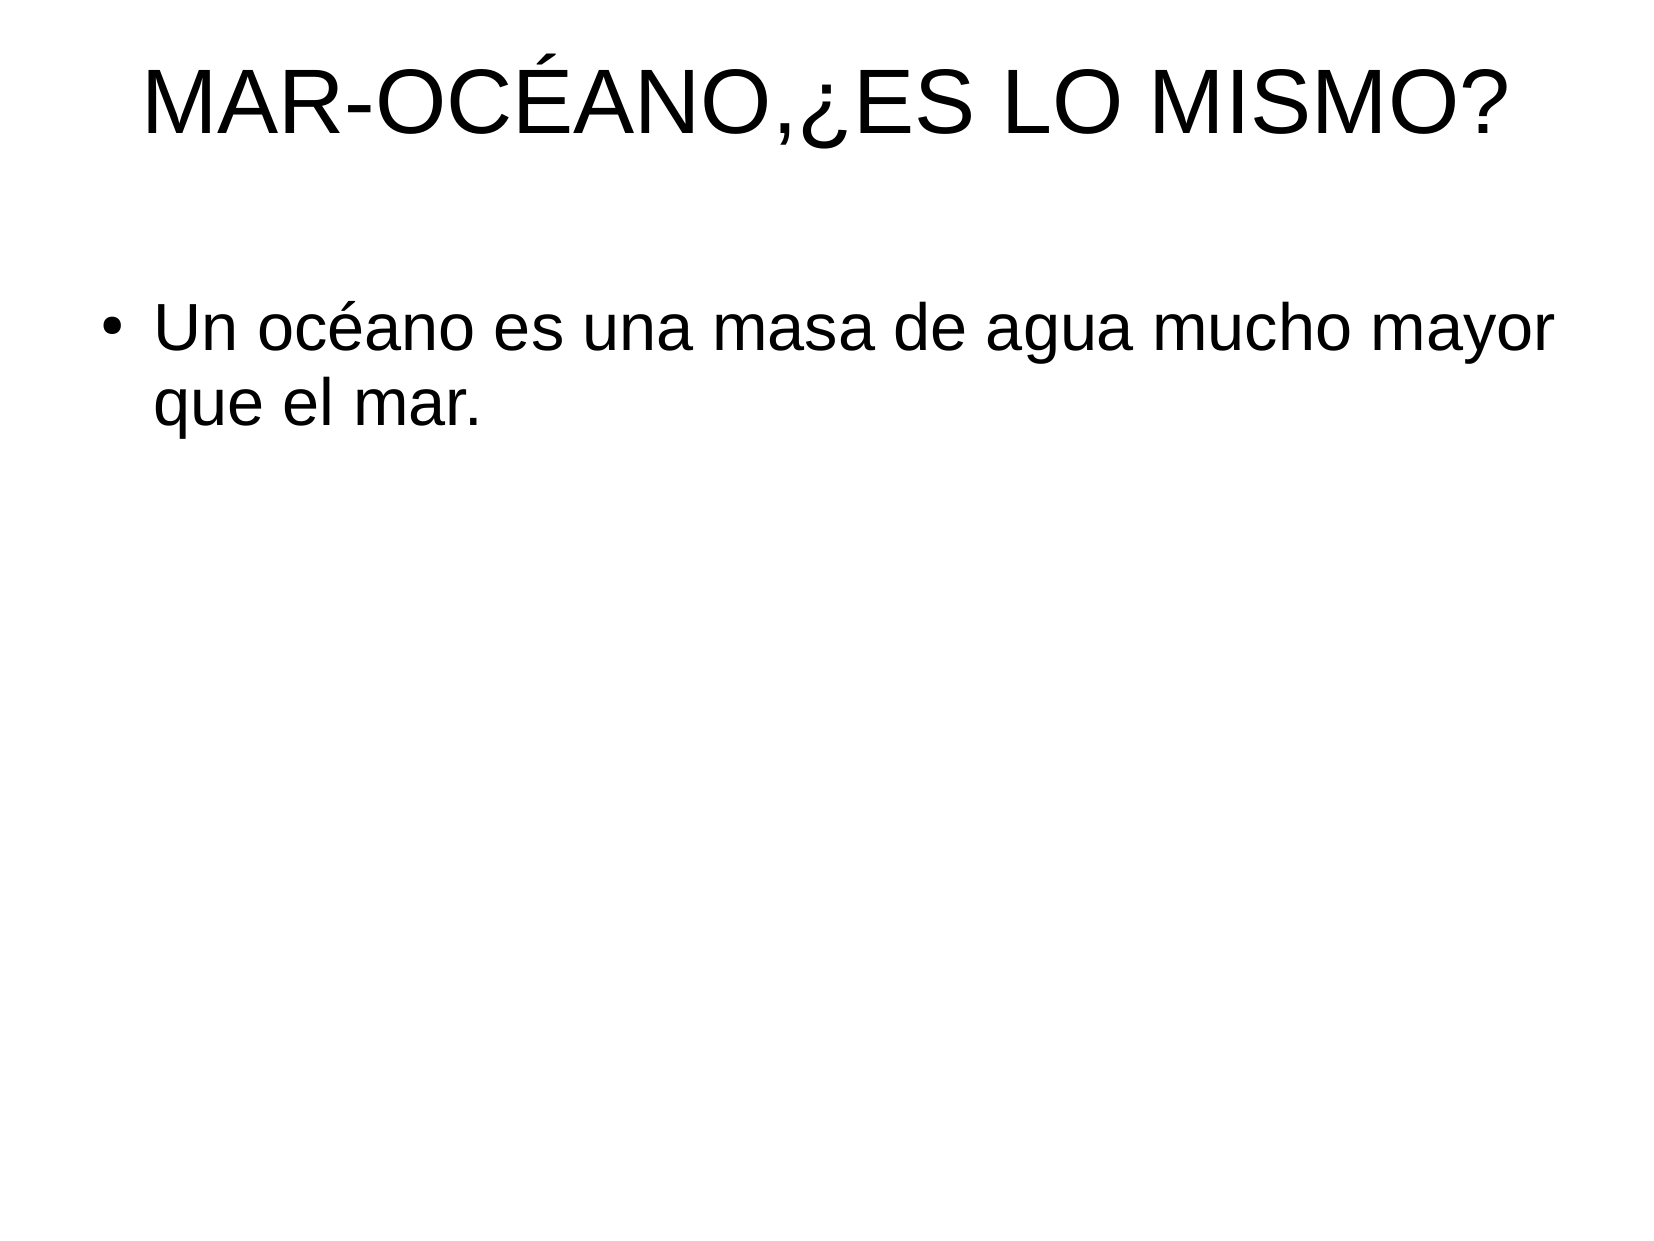

# MAR-OCÉANO,¿ES LO MISMO?
Un océano es una masa de agua mucho mayor que el mar.